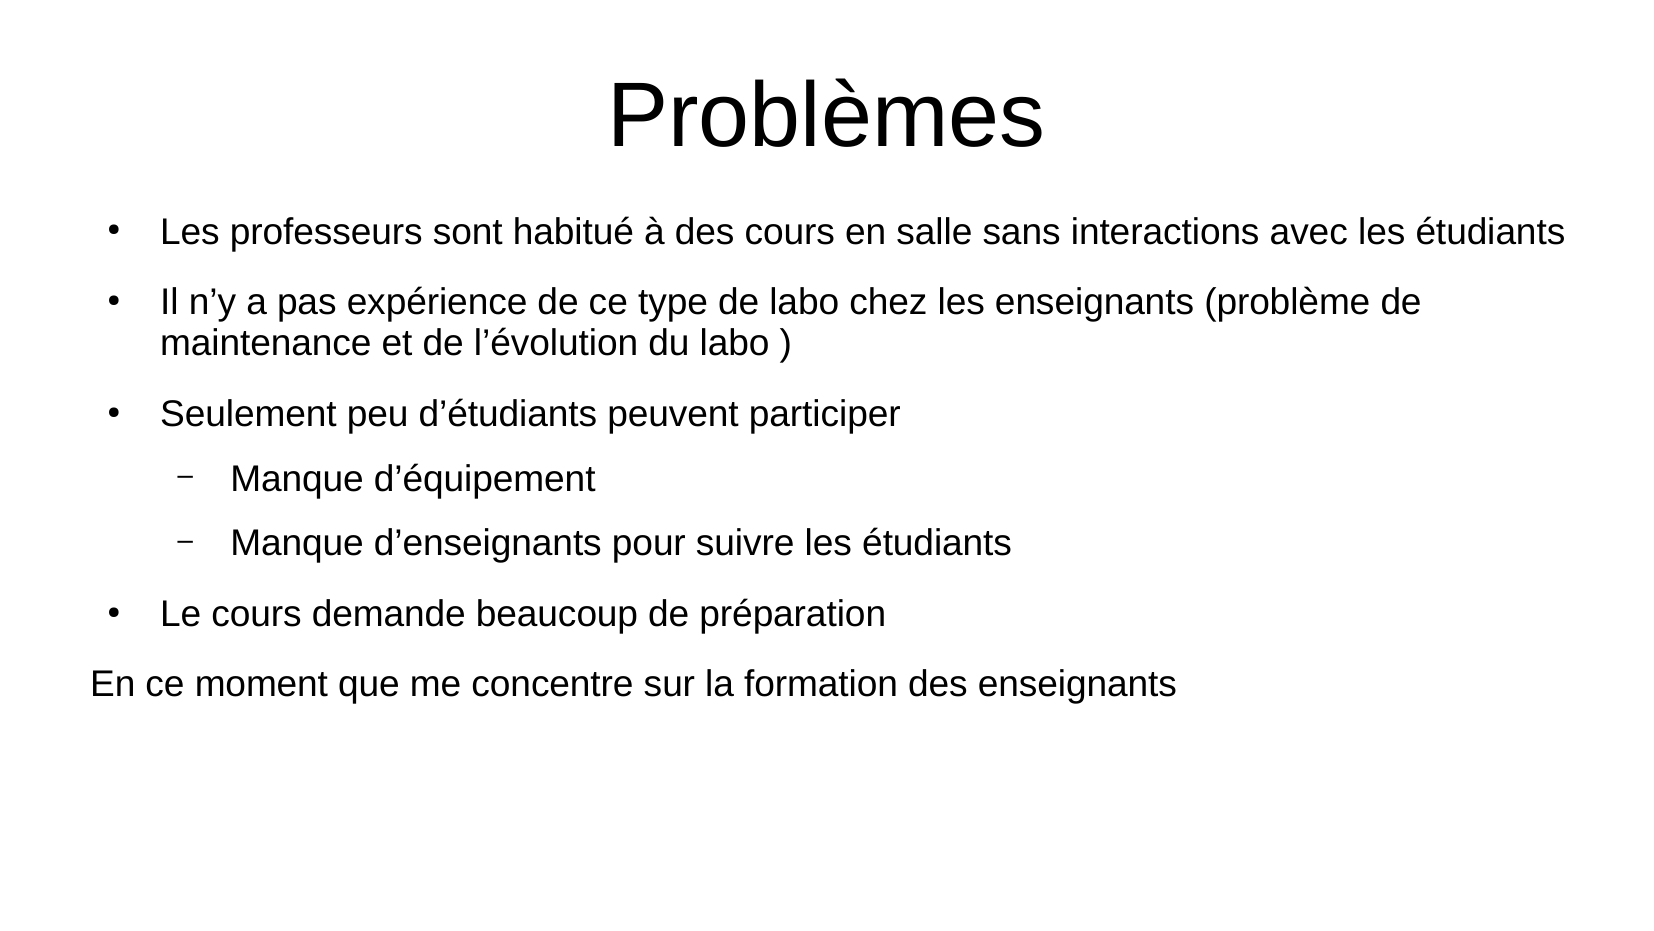

# Problèmes
Les professeurs sont habitué à des cours en salle sans interactions avec les étudiants
Il n’y a pas expérience de ce type de labo chez les enseignants (problème de maintenance et de l’évolution du labo )
Seulement peu d’étudiants peuvent participer
Manque d’équipement
Manque d’enseignants pour suivre les étudiants
Le cours demande beaucoup de préparation
En ce moment que me concentre sur la formation des enseignants